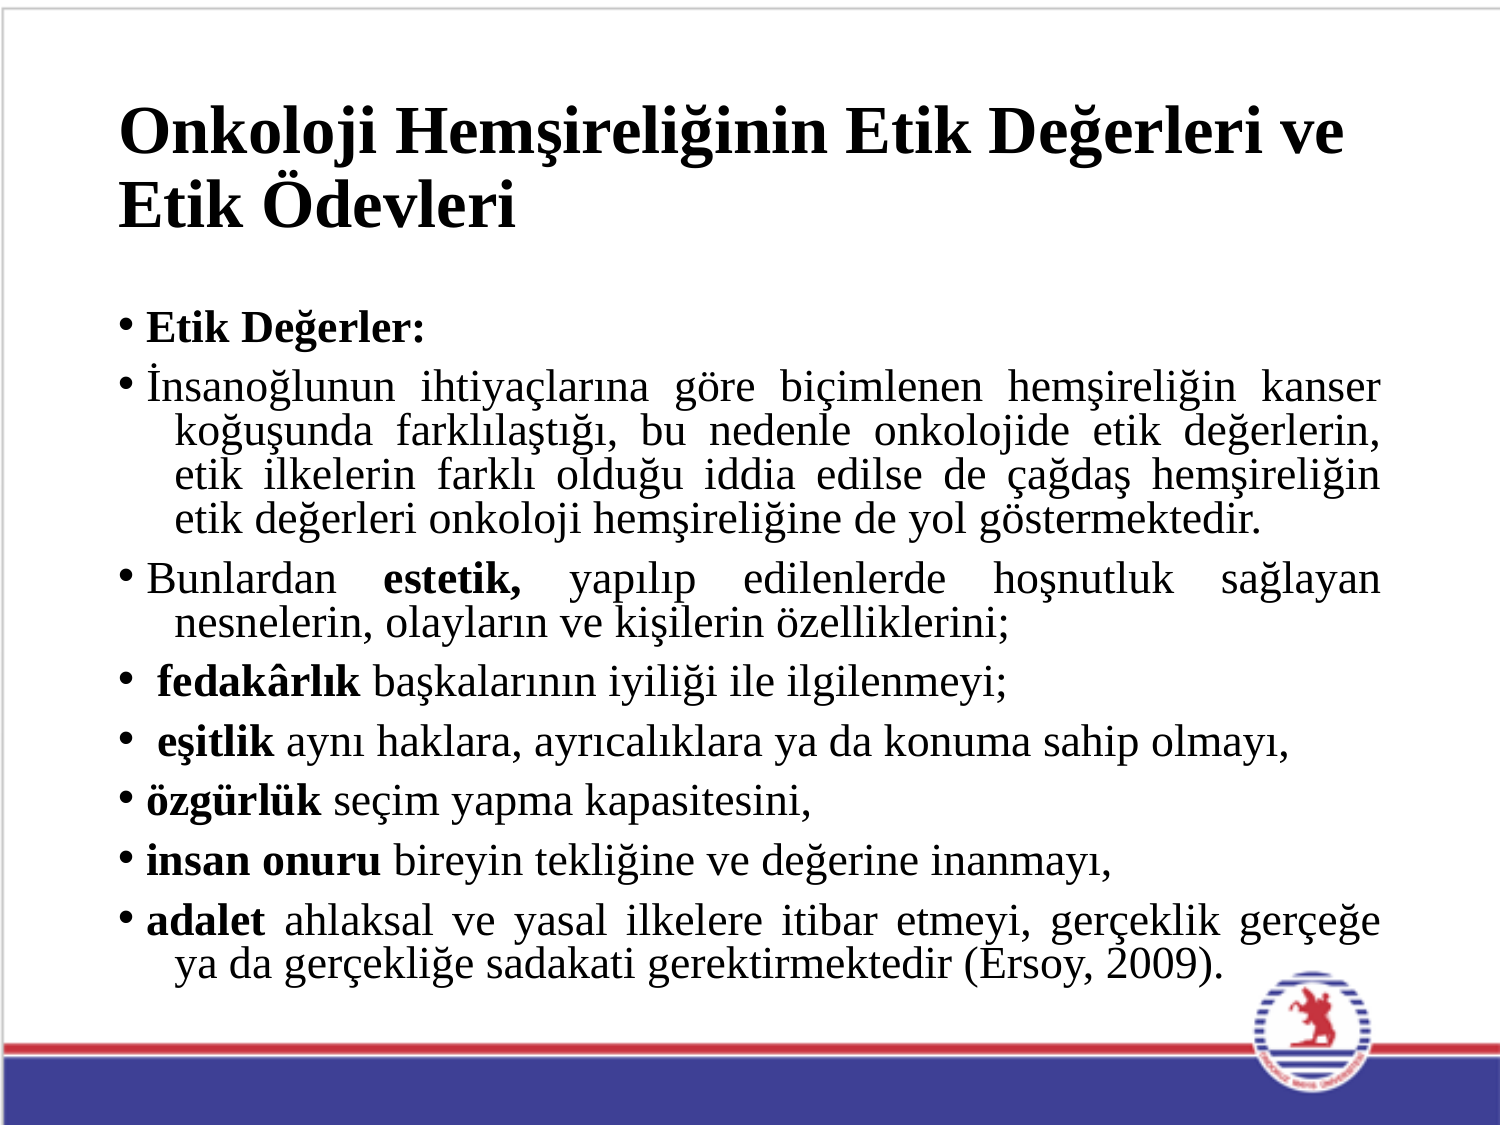

# Onkoloji Hemşireliğinin Etik Değerleri ve Etik Ödevleri
Etik Değerler:
İnsanoğlunun ihtiyaçlarına göre biçimlenen hemşireliğin kanser koğuşunda farklılaştığı, bu nedenle onkolojide etik değerlerin, etik ilkelerin farklı olduğu iddia edilse de çağdaş hemşireliğin etik değerleri onkoloji hemşireliğine de yol göstermektedir.
Bunlardan estetik, yapılıp edilenlerde hoşnutluk sağlayan nesnelerin, olayların ve kişilerin özelliklerini;
 fedakârlık başkalarının iyiliği ile ilgilenmeyi;
 eşitlik aynı haklara, ayrıcalıklara ya da konuma sahip olmayı,
özgürlük seçim yapma kapasitesini,
insan onuru bireyin tekliğine ve değerine inanmayı,
adalet ahlaksal ve yasal ilkelere itibar etmeyi, gerçeklik gerçeğe ya da gerçekliğe sadakati gerektirmektedir (Ersoy, 2009).